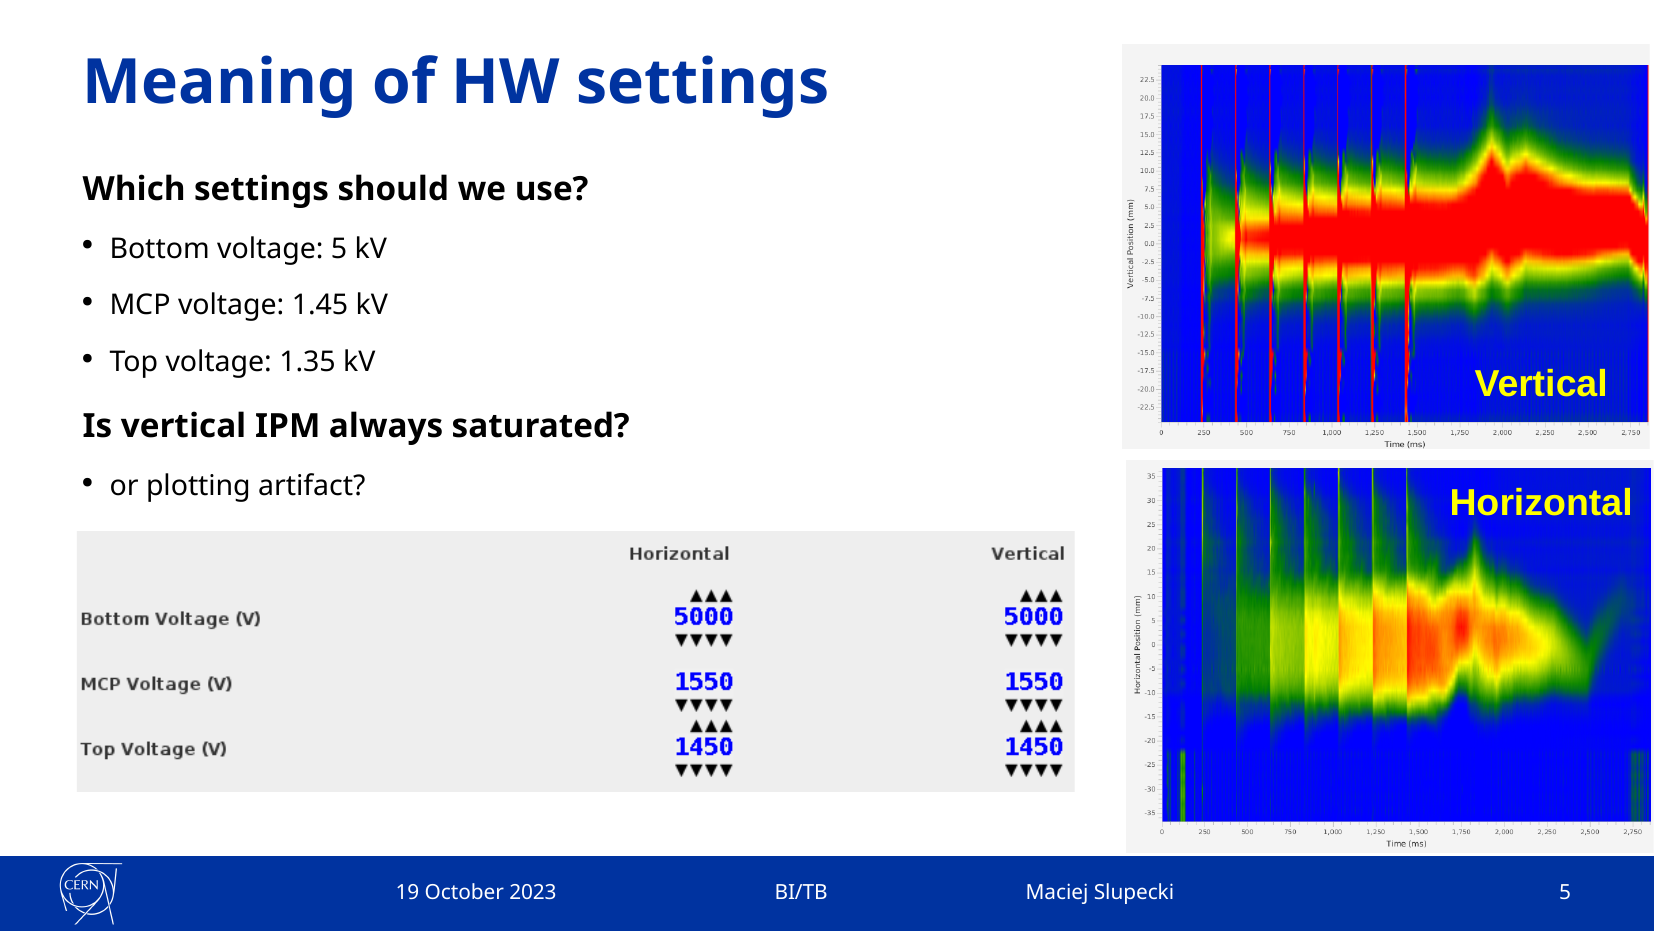

# Meaning of HW settings
Which settings should we use?
Bottom voltage: 5 kV
MCP voltage: 1.45 kV
Top voltage: 1.35 kV
Is vertical IPM always saturated?
or plotting artifact?
Vertical
Horizontal
Presenter | Presentation Title
5